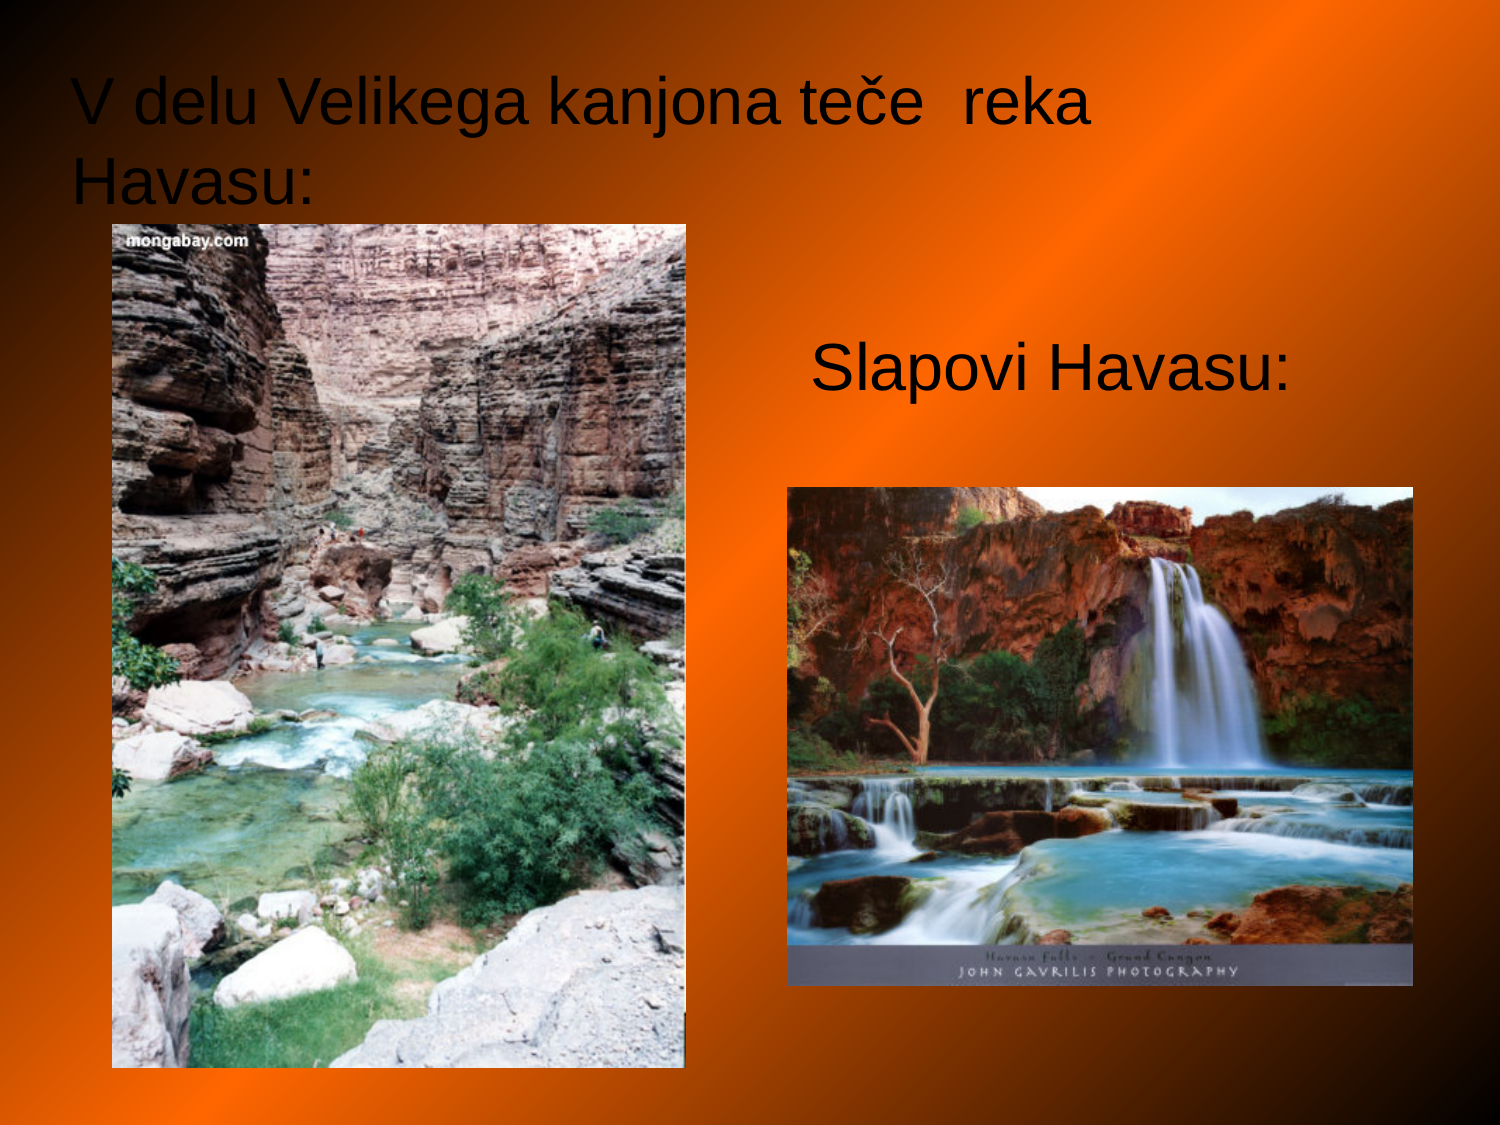

# V delu Velikega kanjona teče reka Havasu:
 Slapovi Havasu: